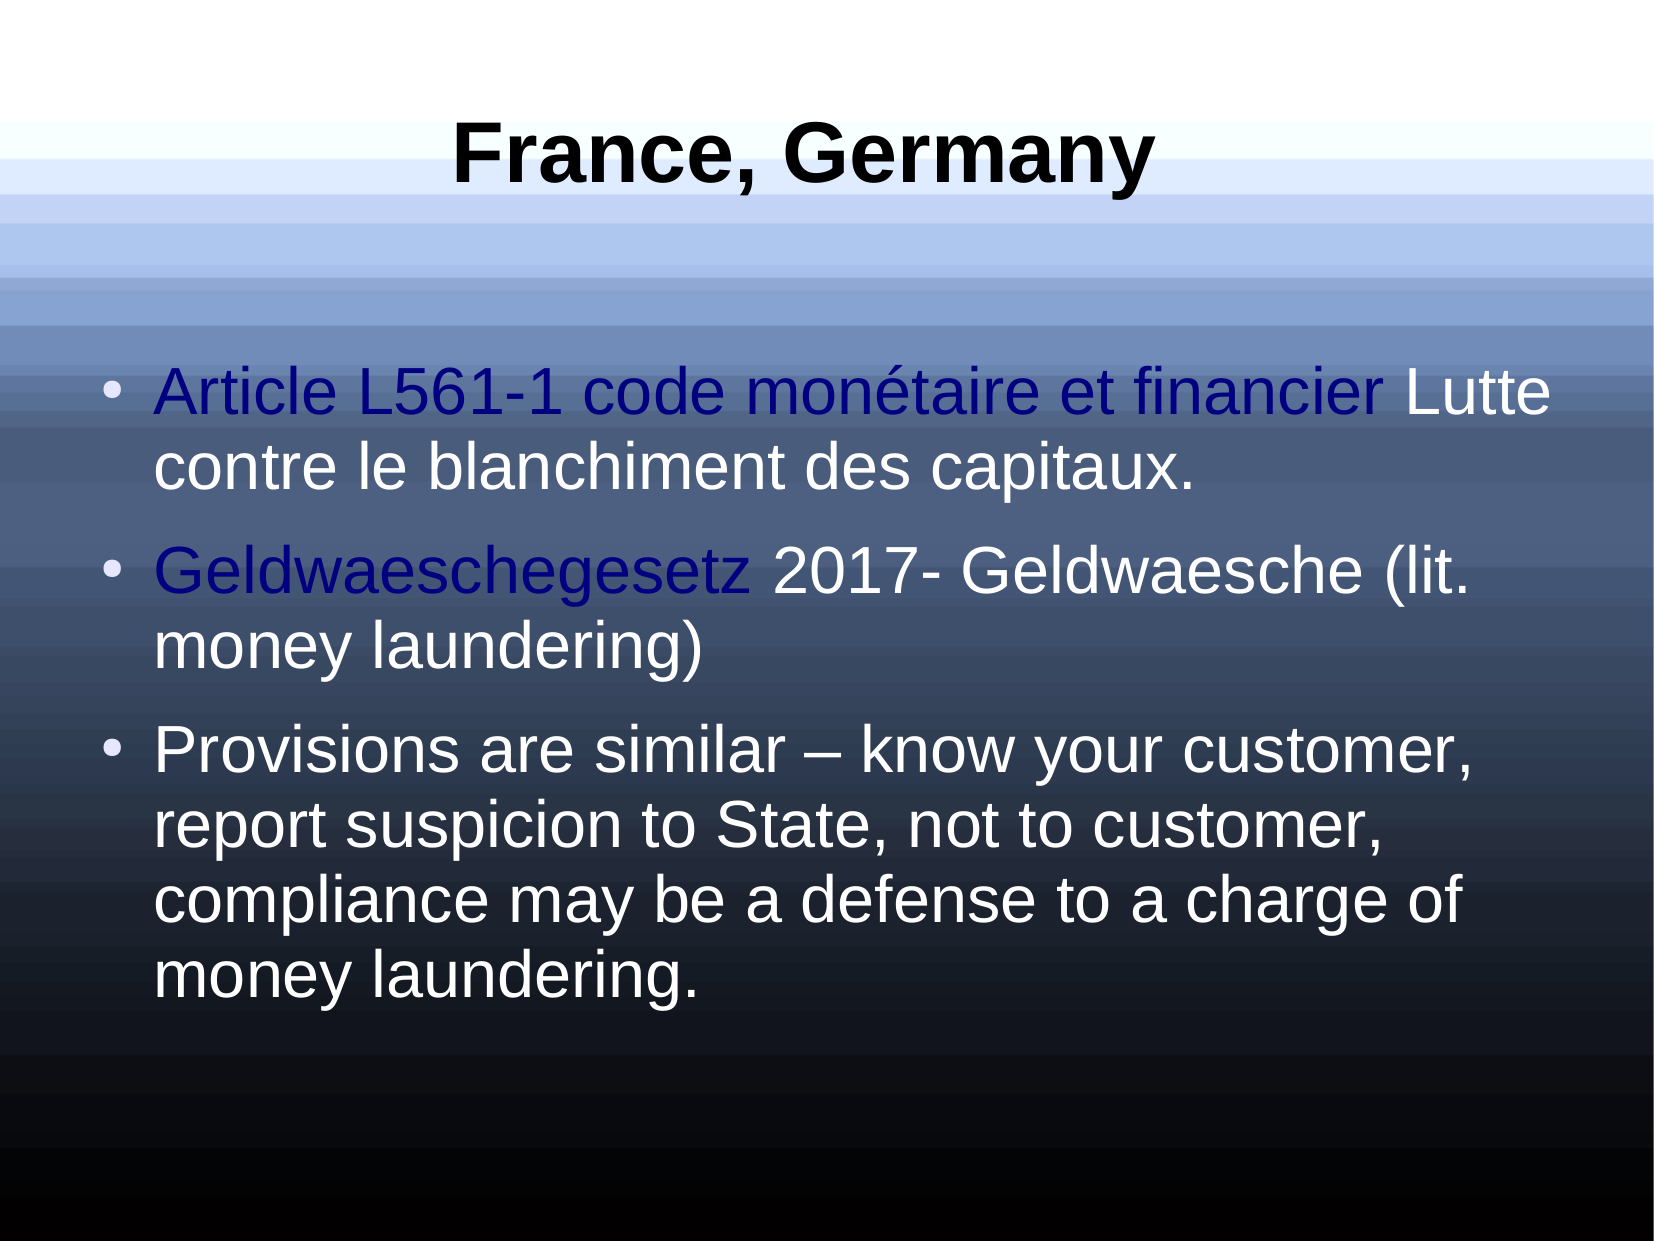

# France, Germany
Article L561-1 code monétaire et financier Lutte contre le blanchiment des capitaux.
Geldwaeschegesetz 2017- Geldwaesche (lit. money laundering)
Provisions are similar – know your customer, report suspicion to State, not to customer, compliance may be a defense to a charge of money laundering.